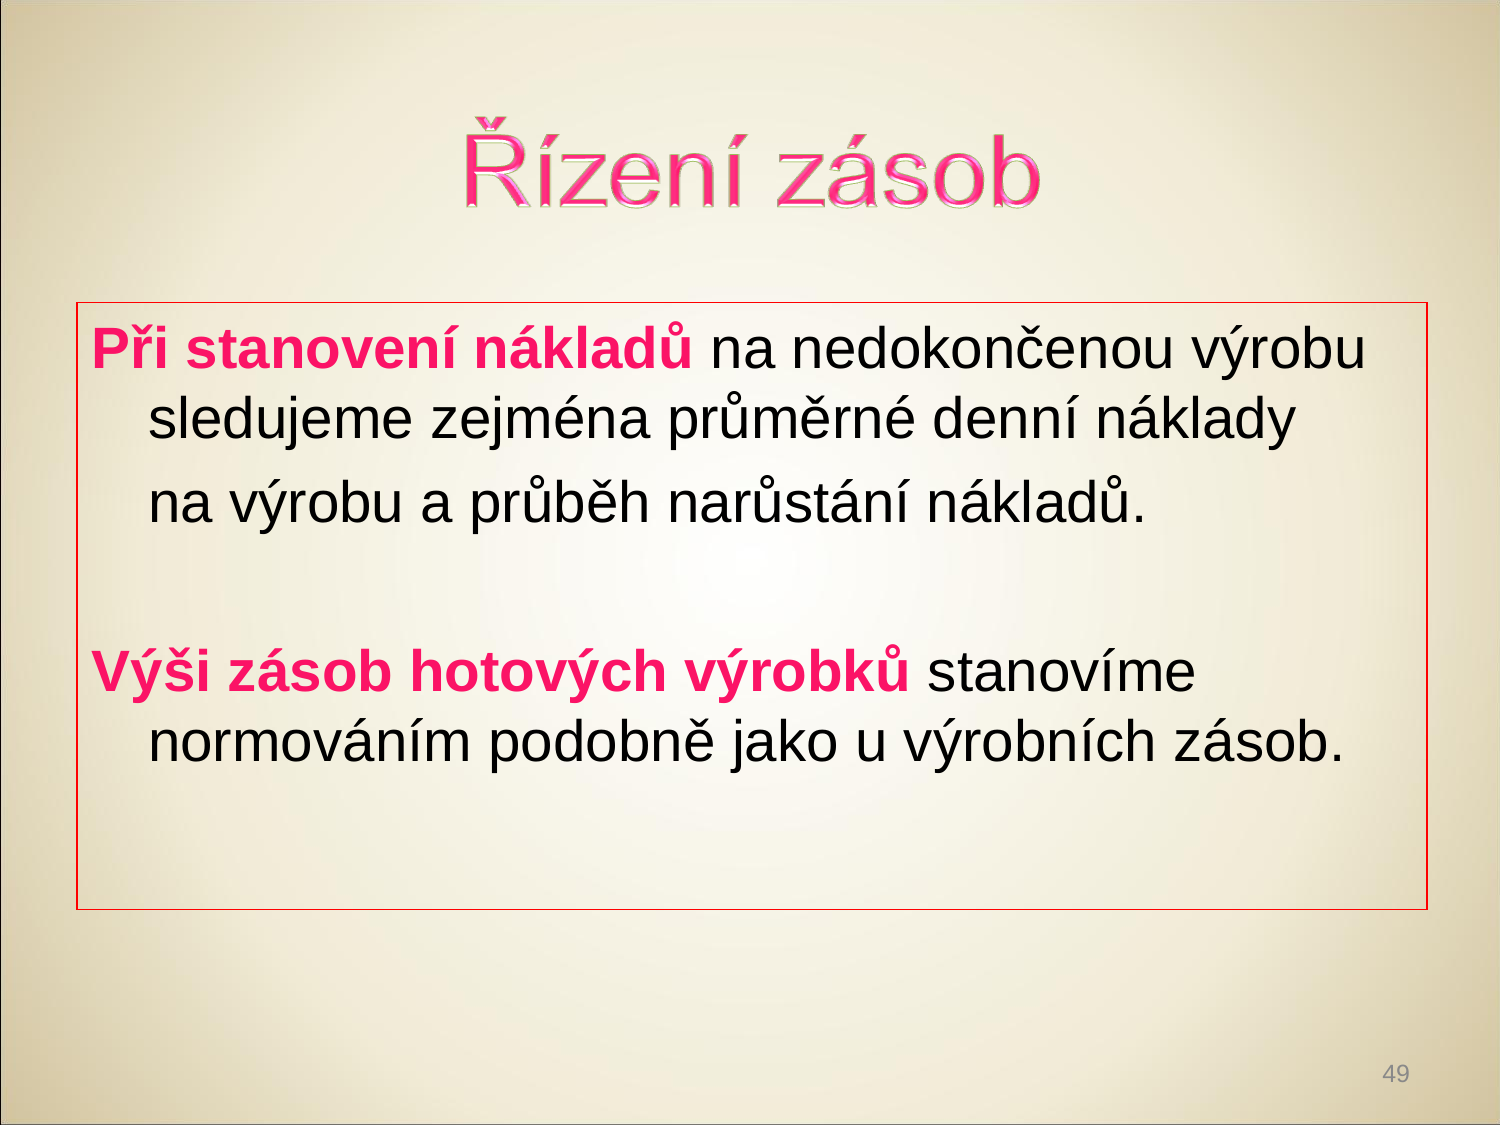

# Při stanovení nákladů na nedokončenou výrobu sledujeme zejména průměrné denní náklady
	na výrobu a průběh narůstání nákladů.
Výši zásob hotových výrobků stanovíme normováním podobně jako u výrobních zásob.